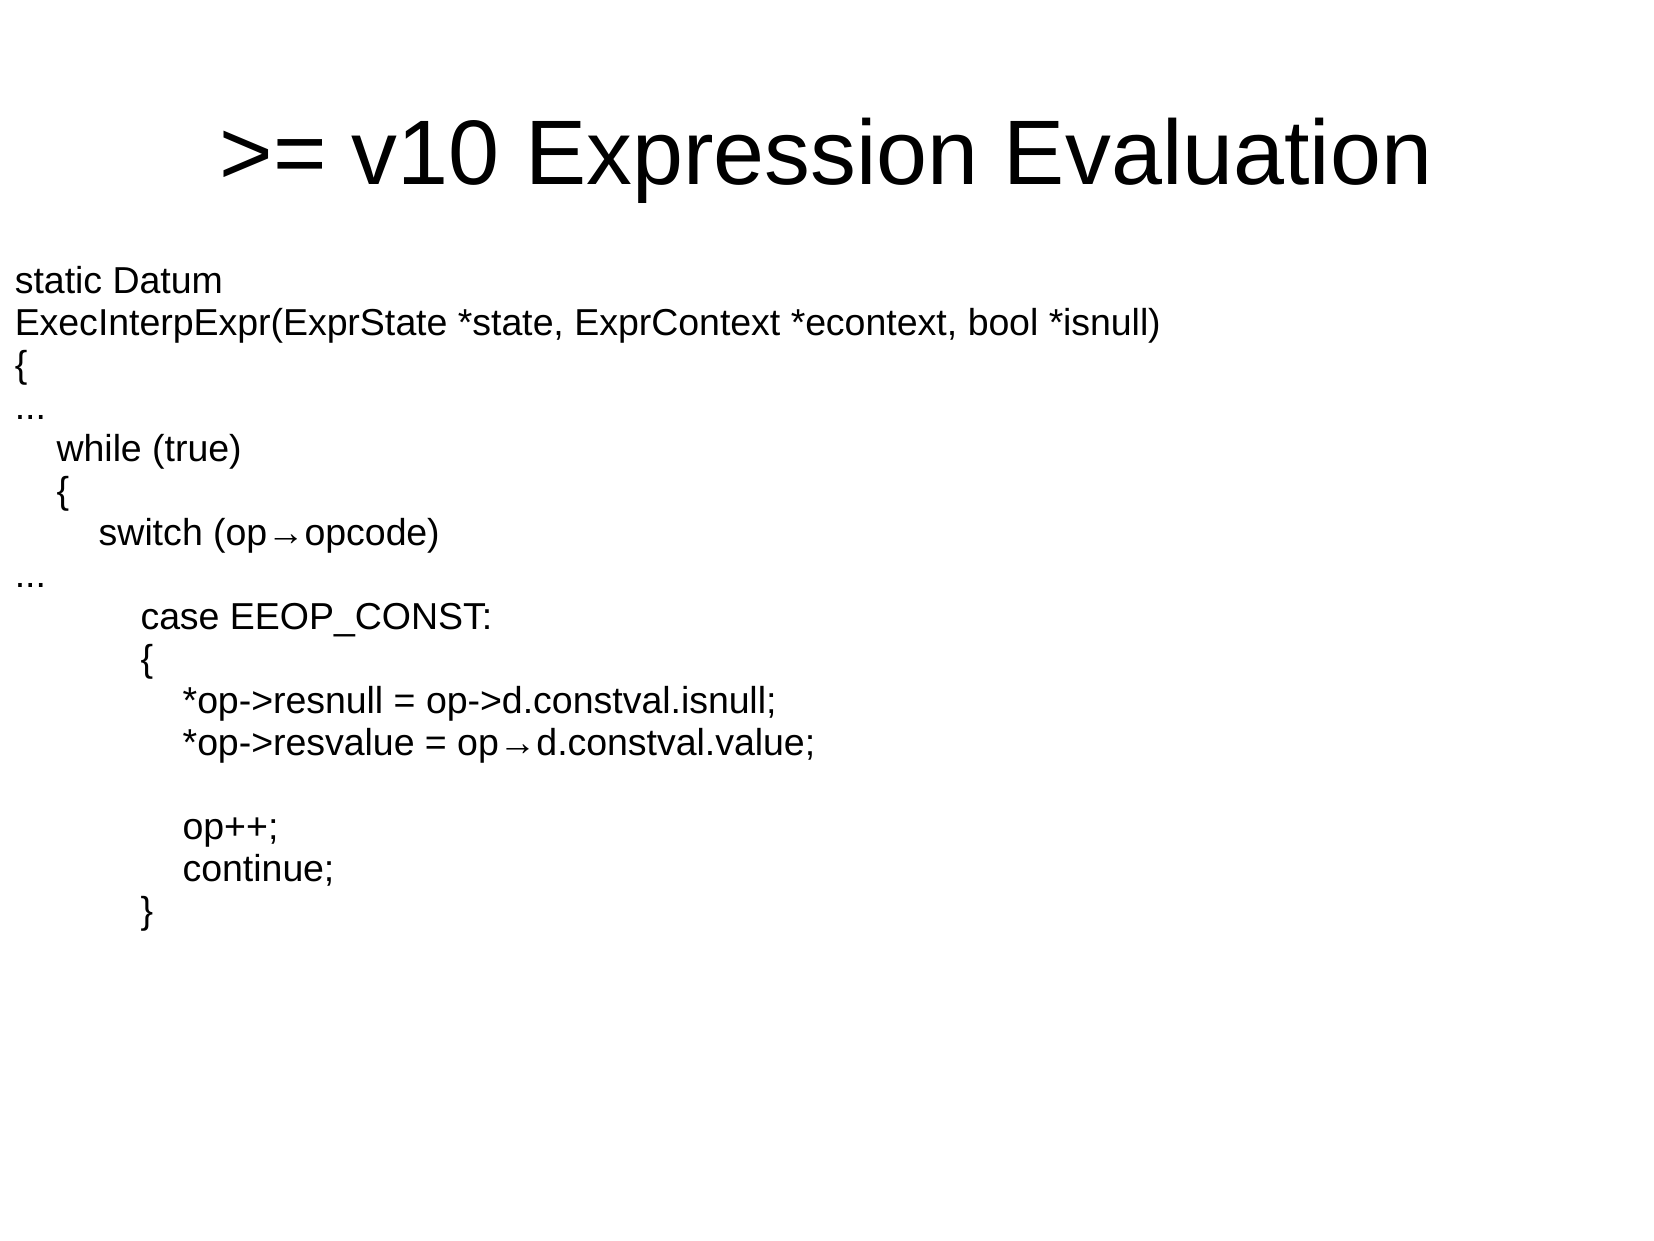

# >= v10 Expression Evaluation
static Datum
ExecInterpExpr(ExprState *state, ExprContext *econtext, bool *isnull)
{
...
 while (true)
 {
 switch (op→opcode)
...
 case EEOP_CONST:
 {
 *op->resnull = op->d.constval.isnull;
 *op->resvalue = op→d.constval.value;
 op++;
 continue;
 }